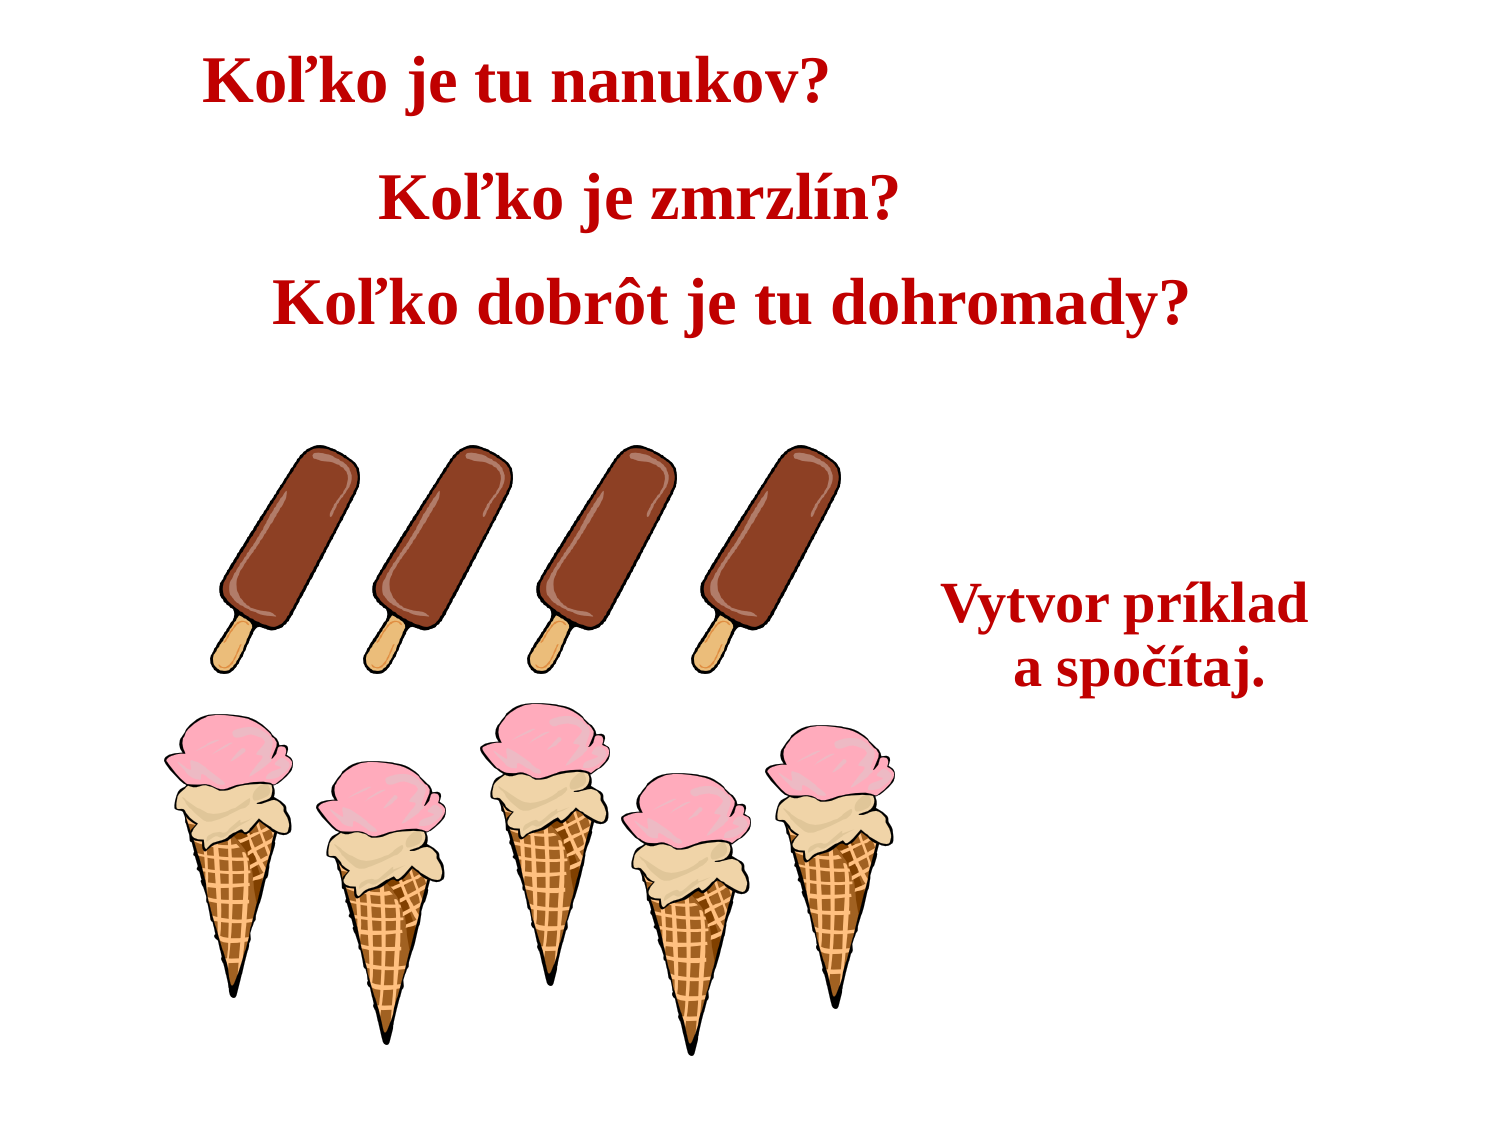

Koľko je tu nanukov?
Koľko je zmrzlín?
Koľko dobrôt je tu dohromady?
Vytvor príklad
 a spočítaj.